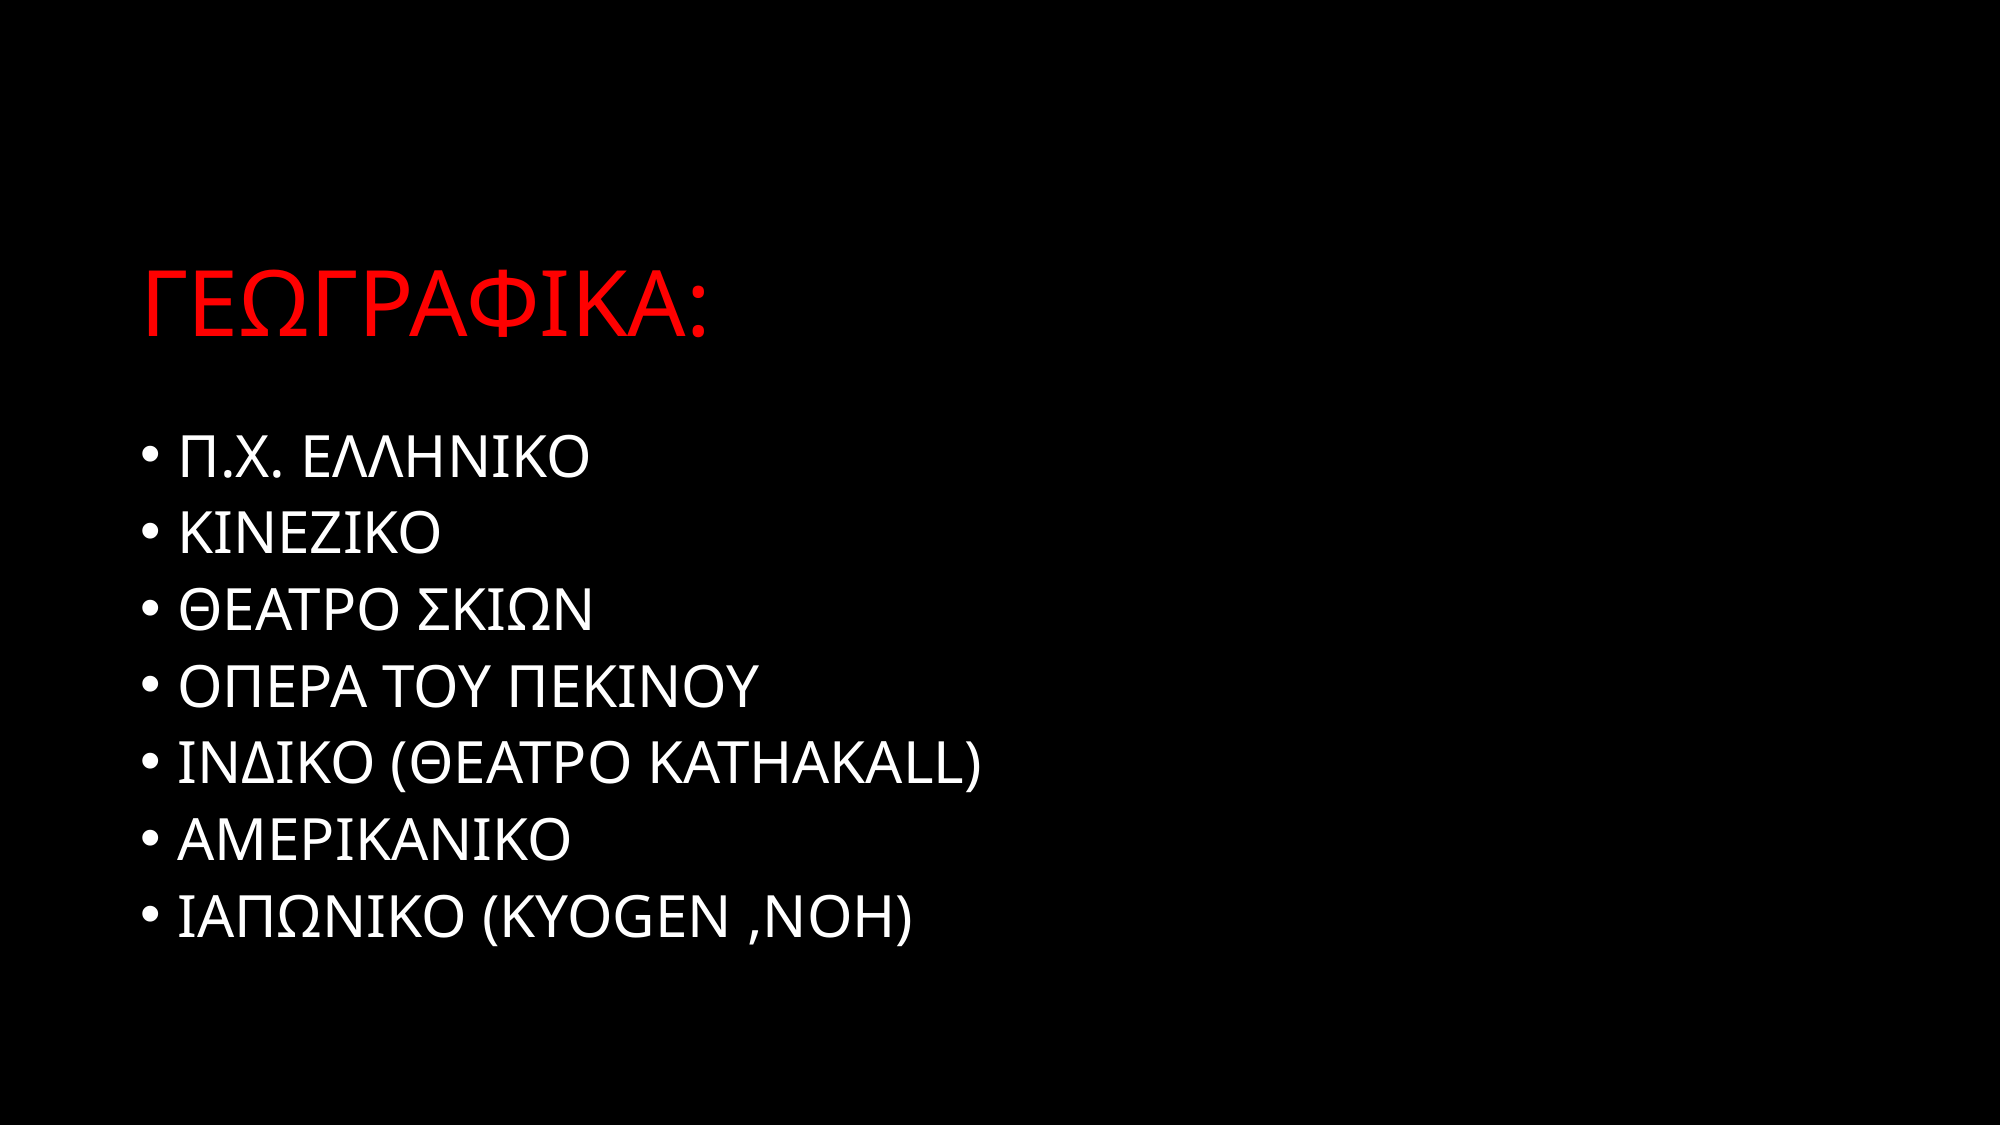

# ΓΕΩΓΡΑΦΙΚΑ:
Π.Χ. ΕΛΛΗΝΙΚΟ
ΚΙΝΕΖΙΚΟ
ΘΕΑΤΡΟ ΣΚΙΩΝ
ΟΠΕΡΑ ΤΟΥ ΠΕΚΙΝΟΥ
ΙΝΔΙΚΟ (ΘΕΑΤΡΟ KATHAKALL)
ΑΜΕΡΙΚΑΝΙΚΟ
ΙΑΠΩΝΙΚΟ (KYOGEN ,NOH)